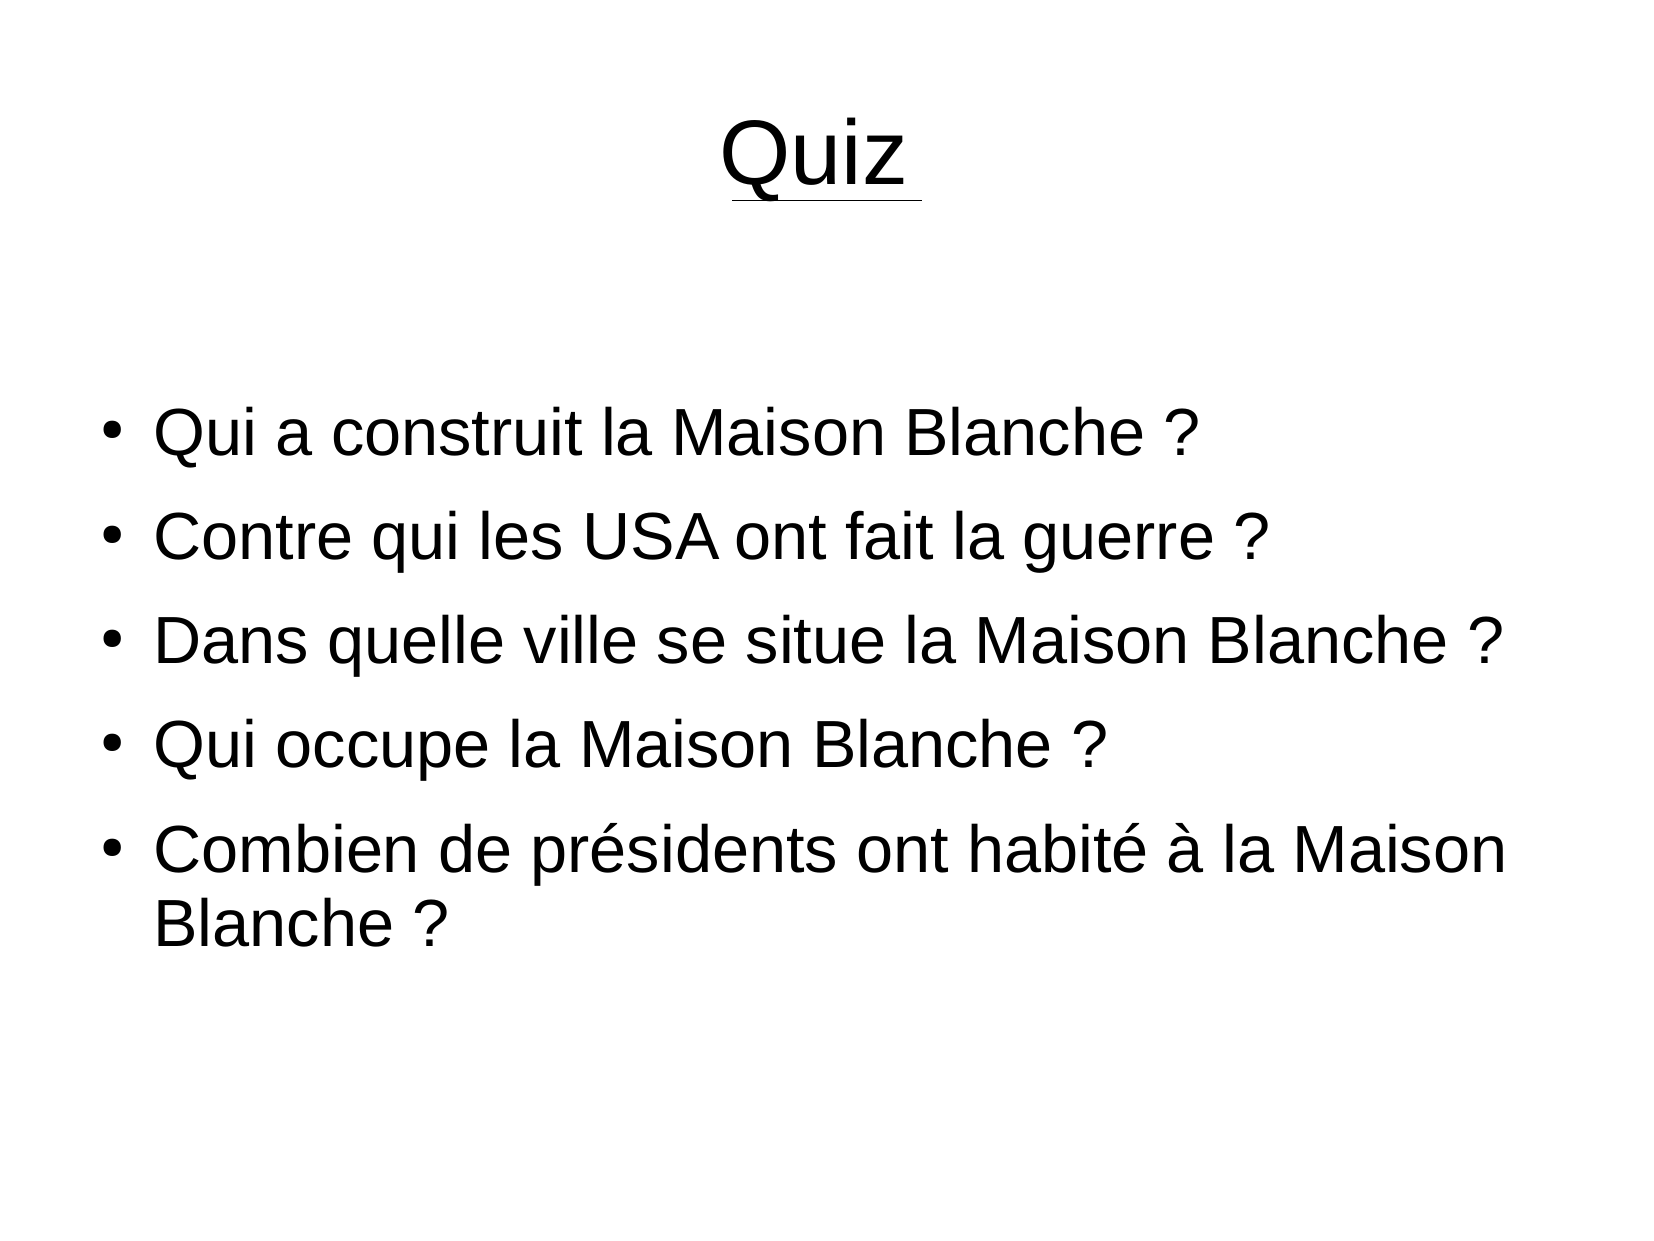

# Quiz
Qui a construit la Maison Blanche ?
Contre qui les USA ont fait la guerre ?
Dans quelle ville se situe la Maison Blanche ?
Qui occupe la Maison Blanche ?
Combien de présidents ont habité à la Maison Blanche ?